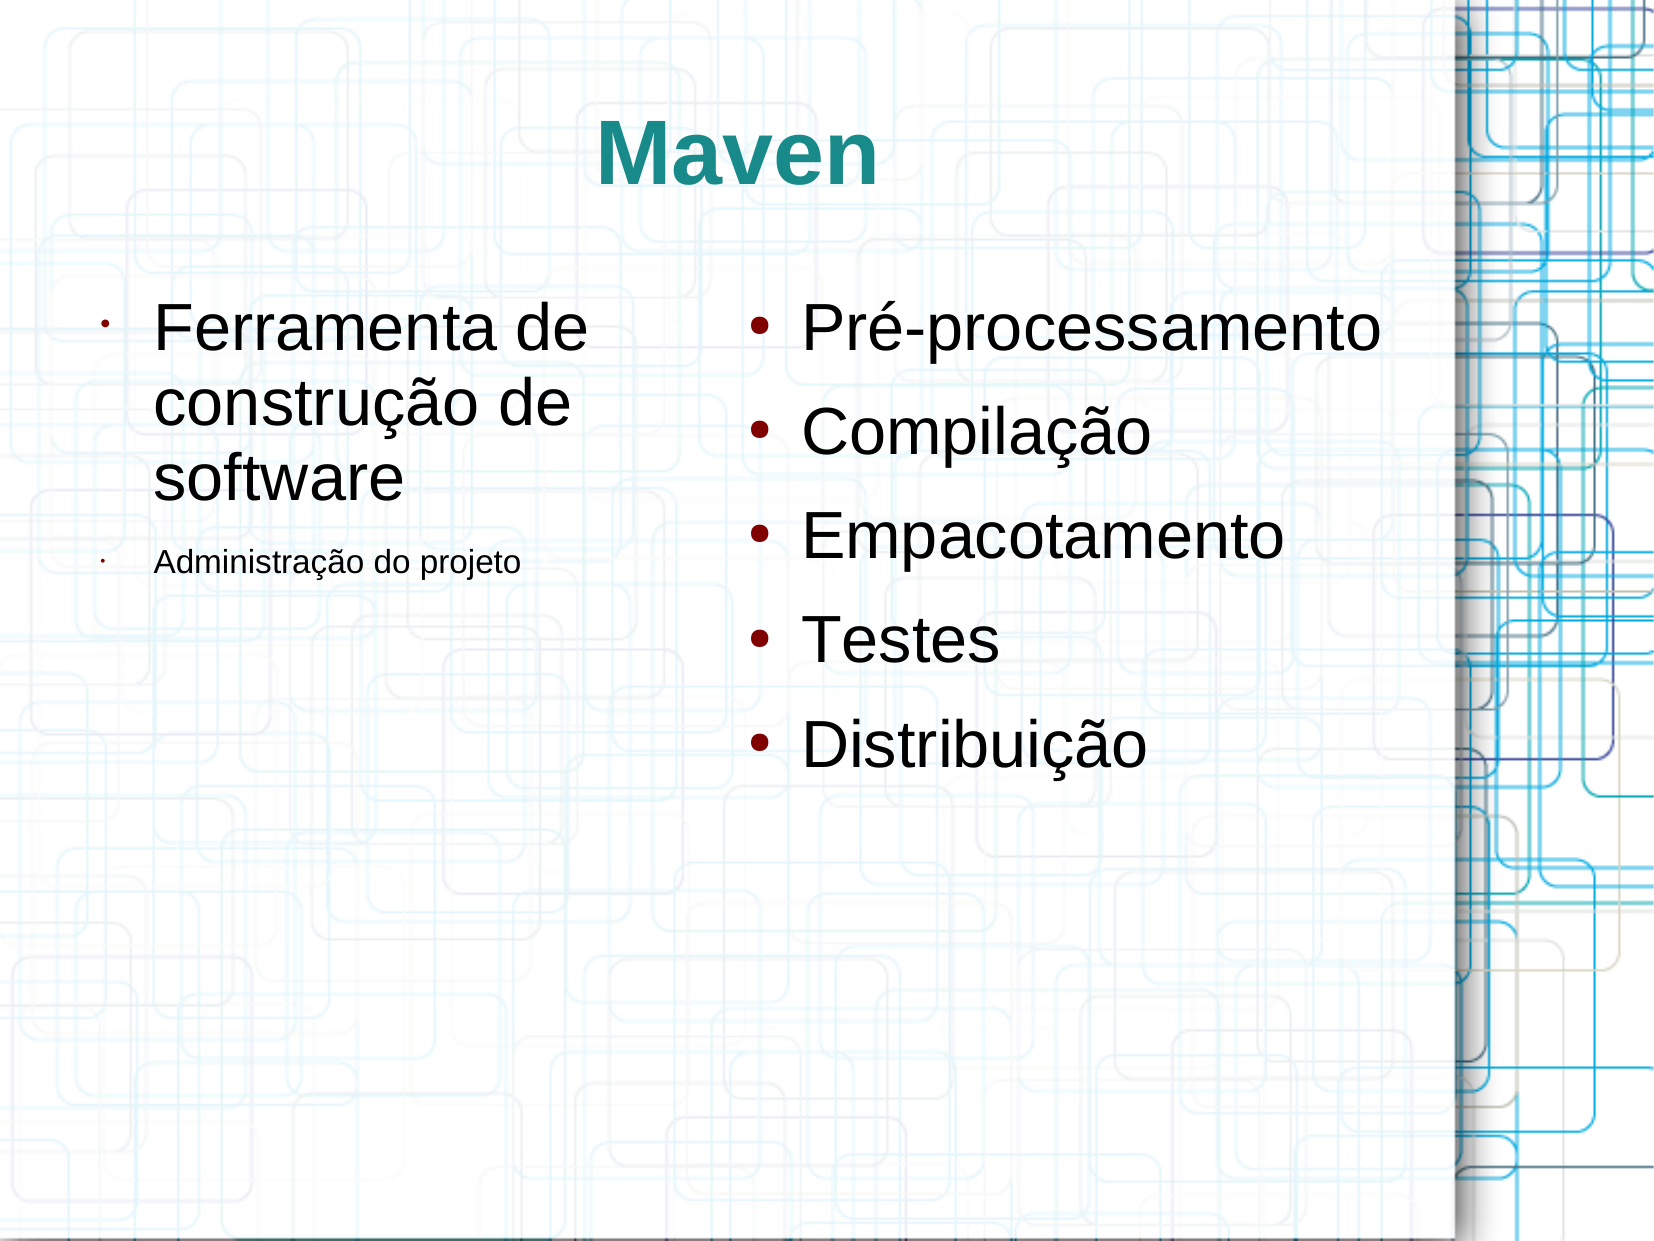

# Maven
Pré-processamento
Compilação
Empacotamento
Testes
Distribuição
Ferramenta de construção de software
Administração do projeto